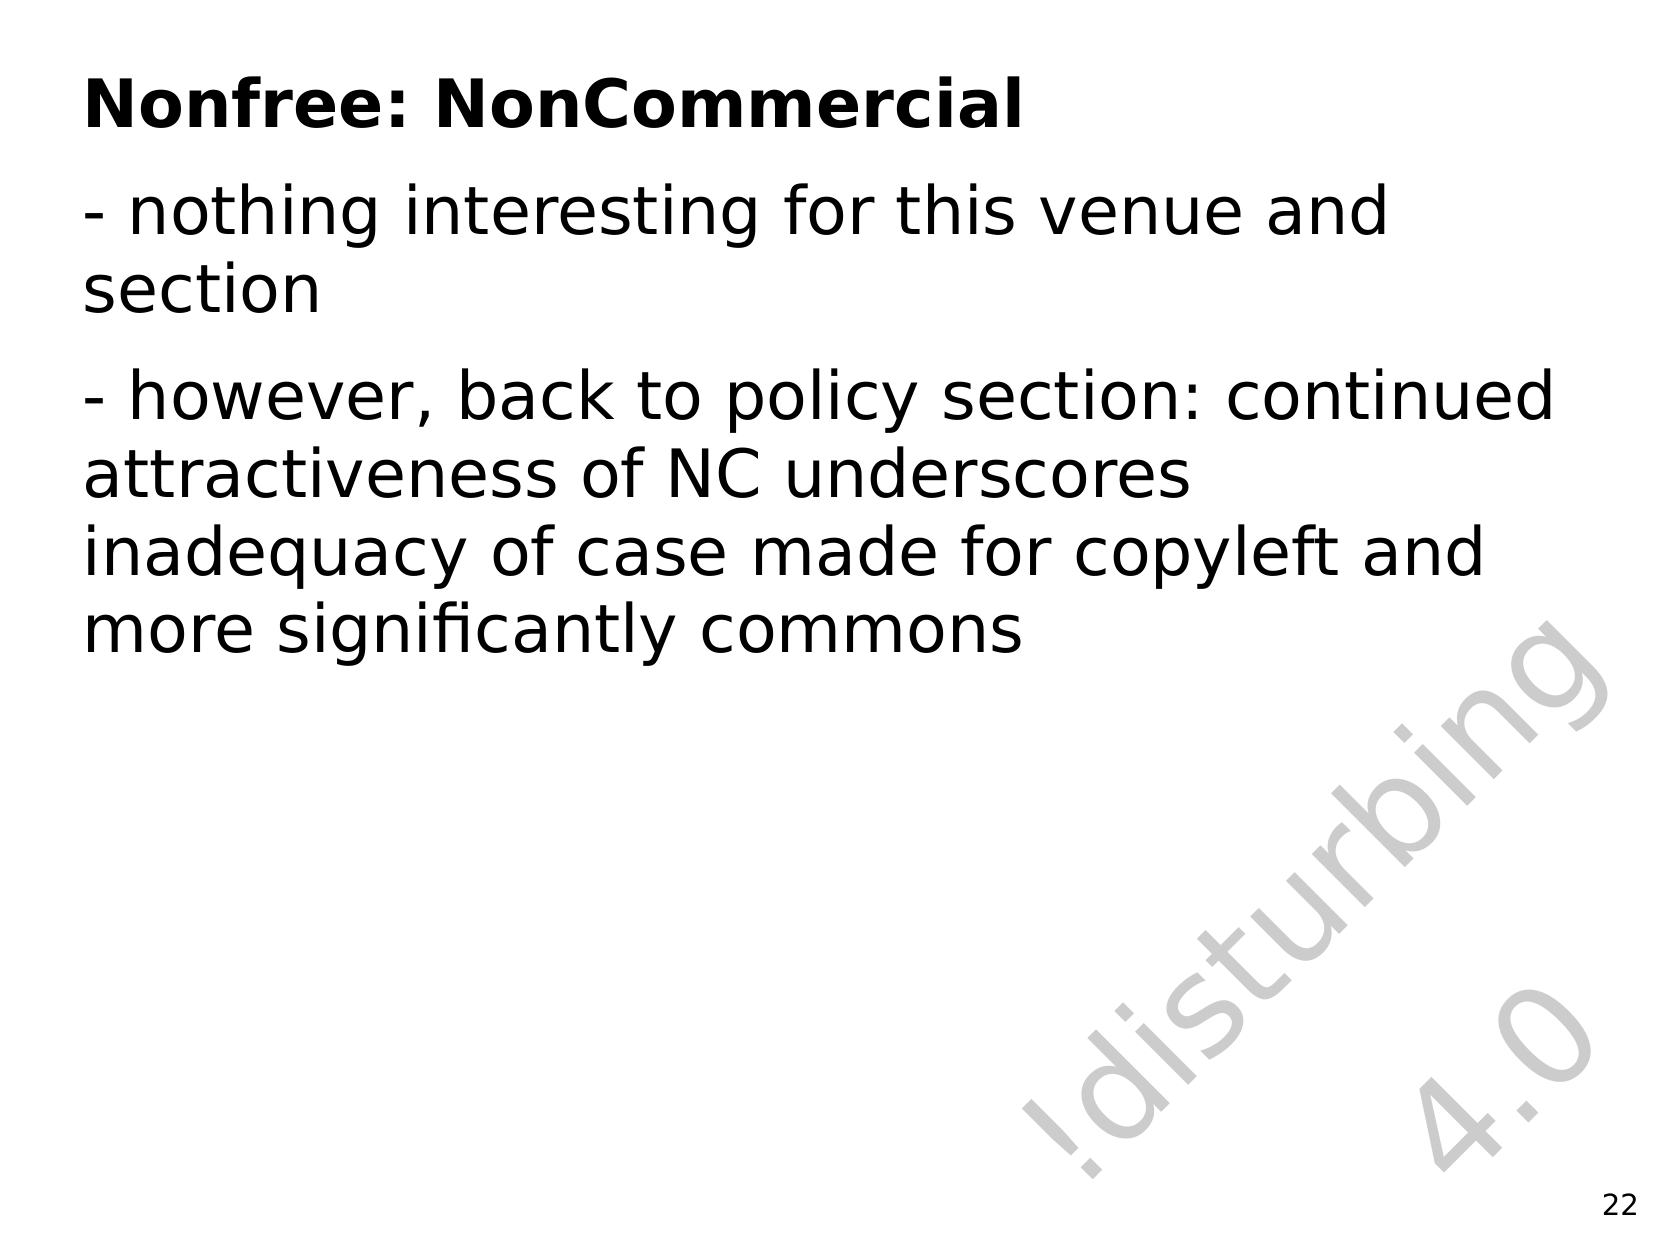

# Nonfree: NonCommercial
- nothing interesting for this venue and section
- however, back to policy section: continued attractiveness of NC underscores inadequacy of case made for copyleft and more significantly commons
!disturbing
4.0